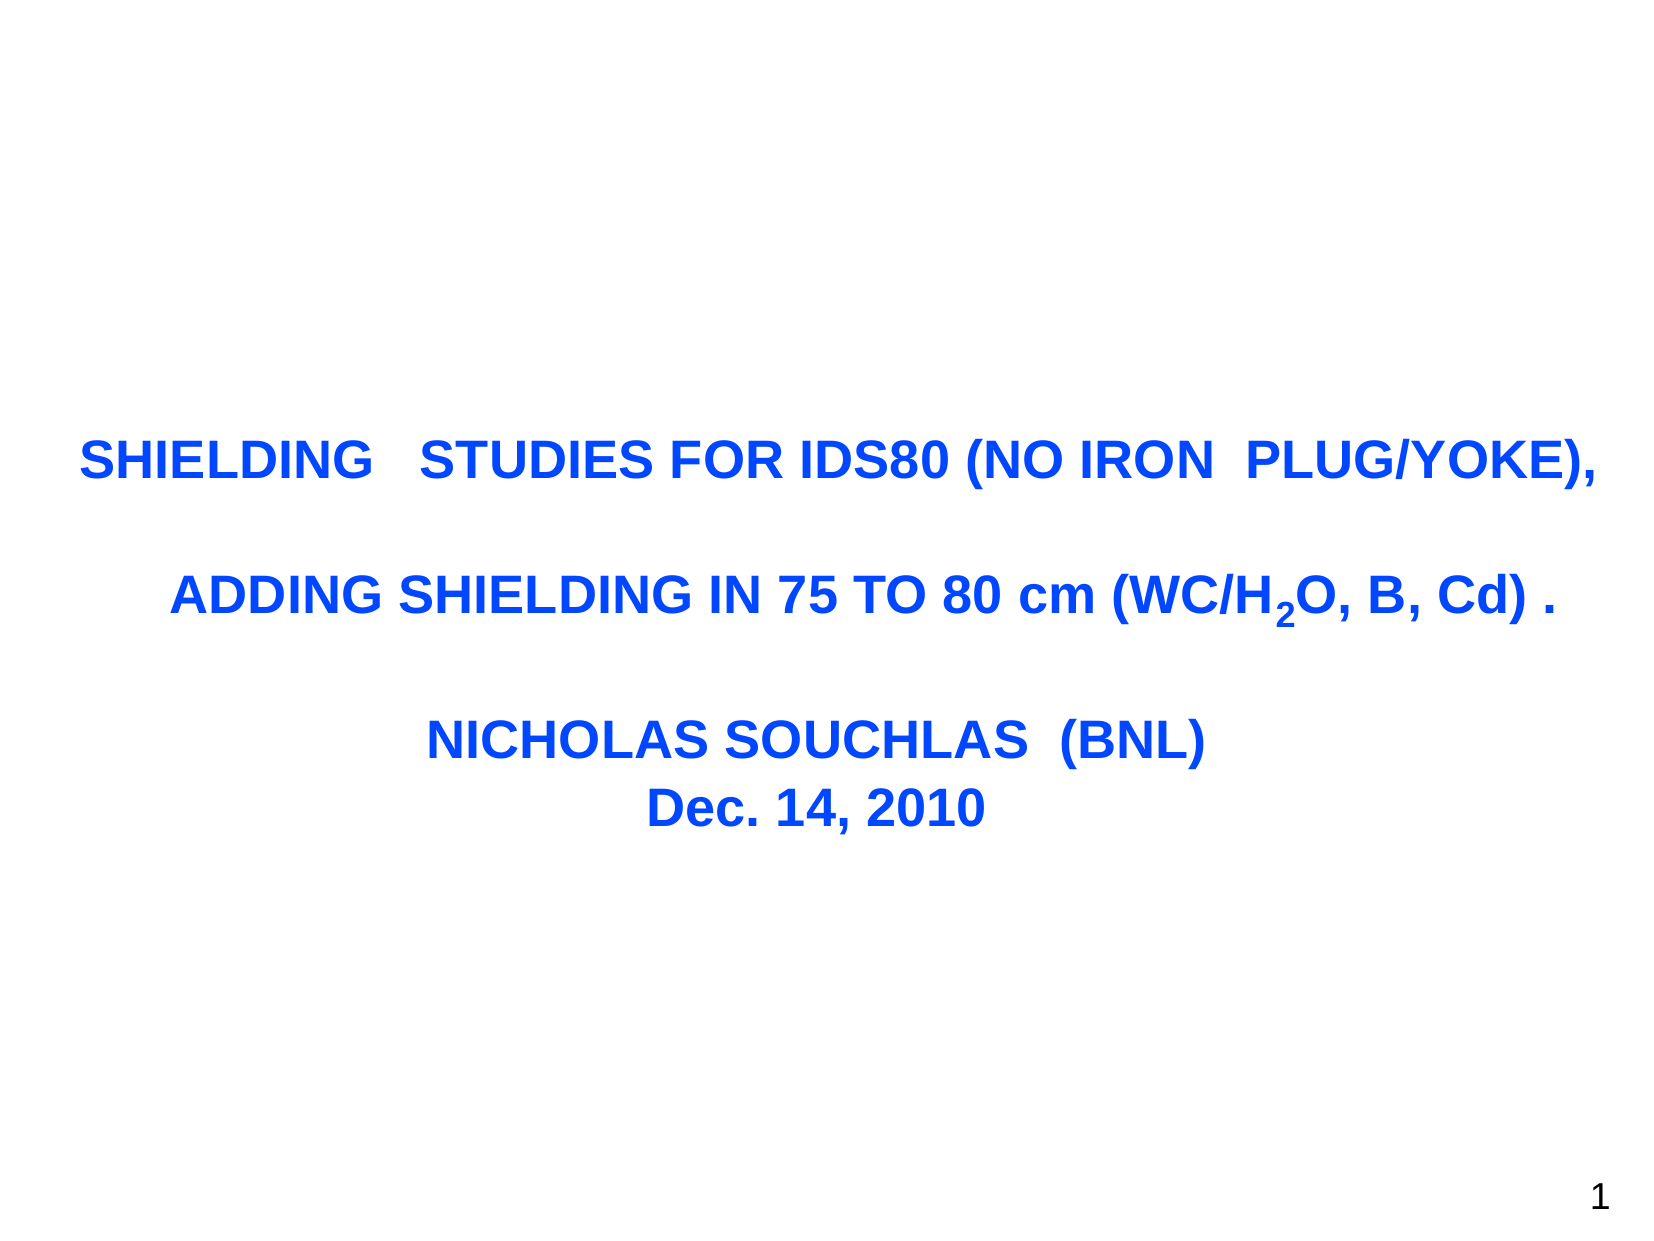

SHIELDING STUDIES FOR IDS80 (NO IRON PLUG/YOKE),
 ADDING SHIELDING IN 75 TO 80 cm (WC/H2O, B, Cd) .
NICHOLAS SOUCHLAS (BNL)
Dec. 14, 2010‏
 ‏
1